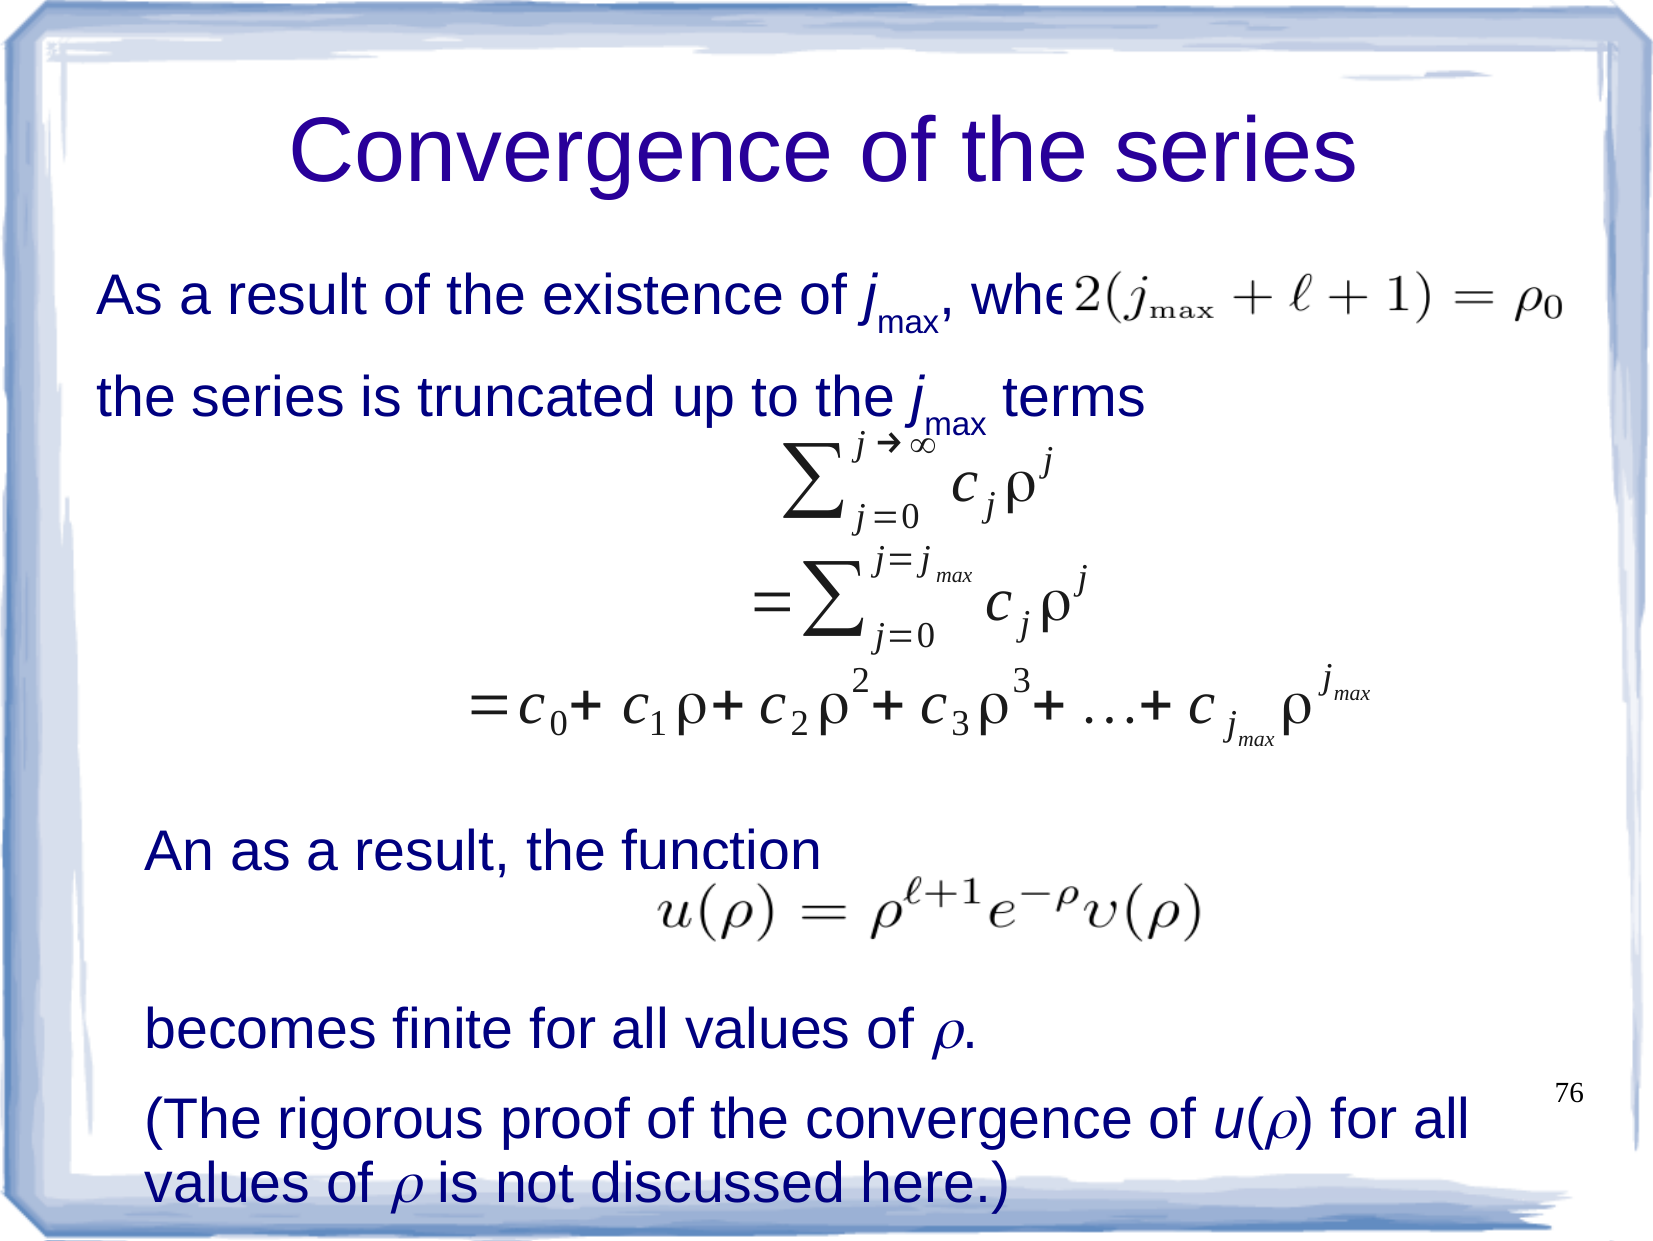

# Convergence of the series
As a result of the existence of jmax, where
the series is truncated up to the jmax terms
 An as a result, the function
 becomes finite for all values of r.
 (The rigorous proof of the convergence of u(r) for all values of r is not discussed here.)
76